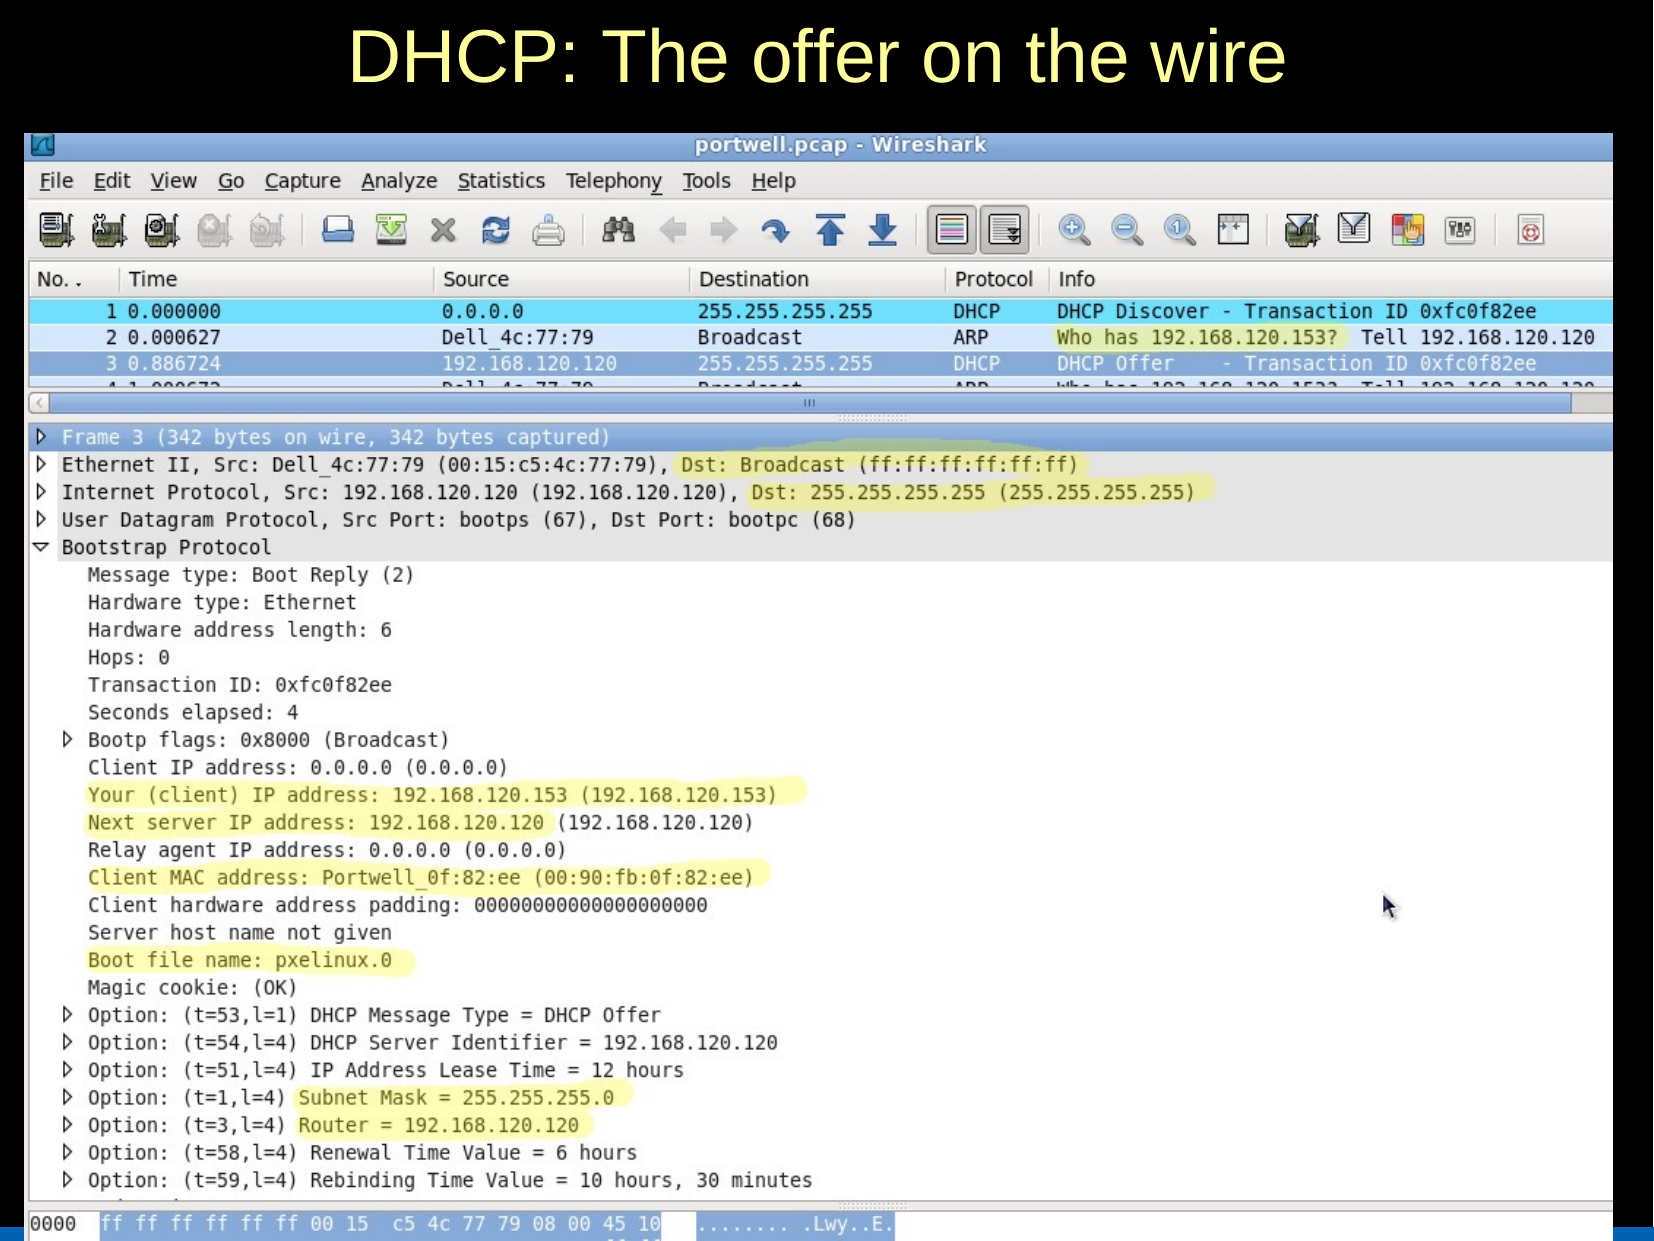

# DHCP: The offer on the wire